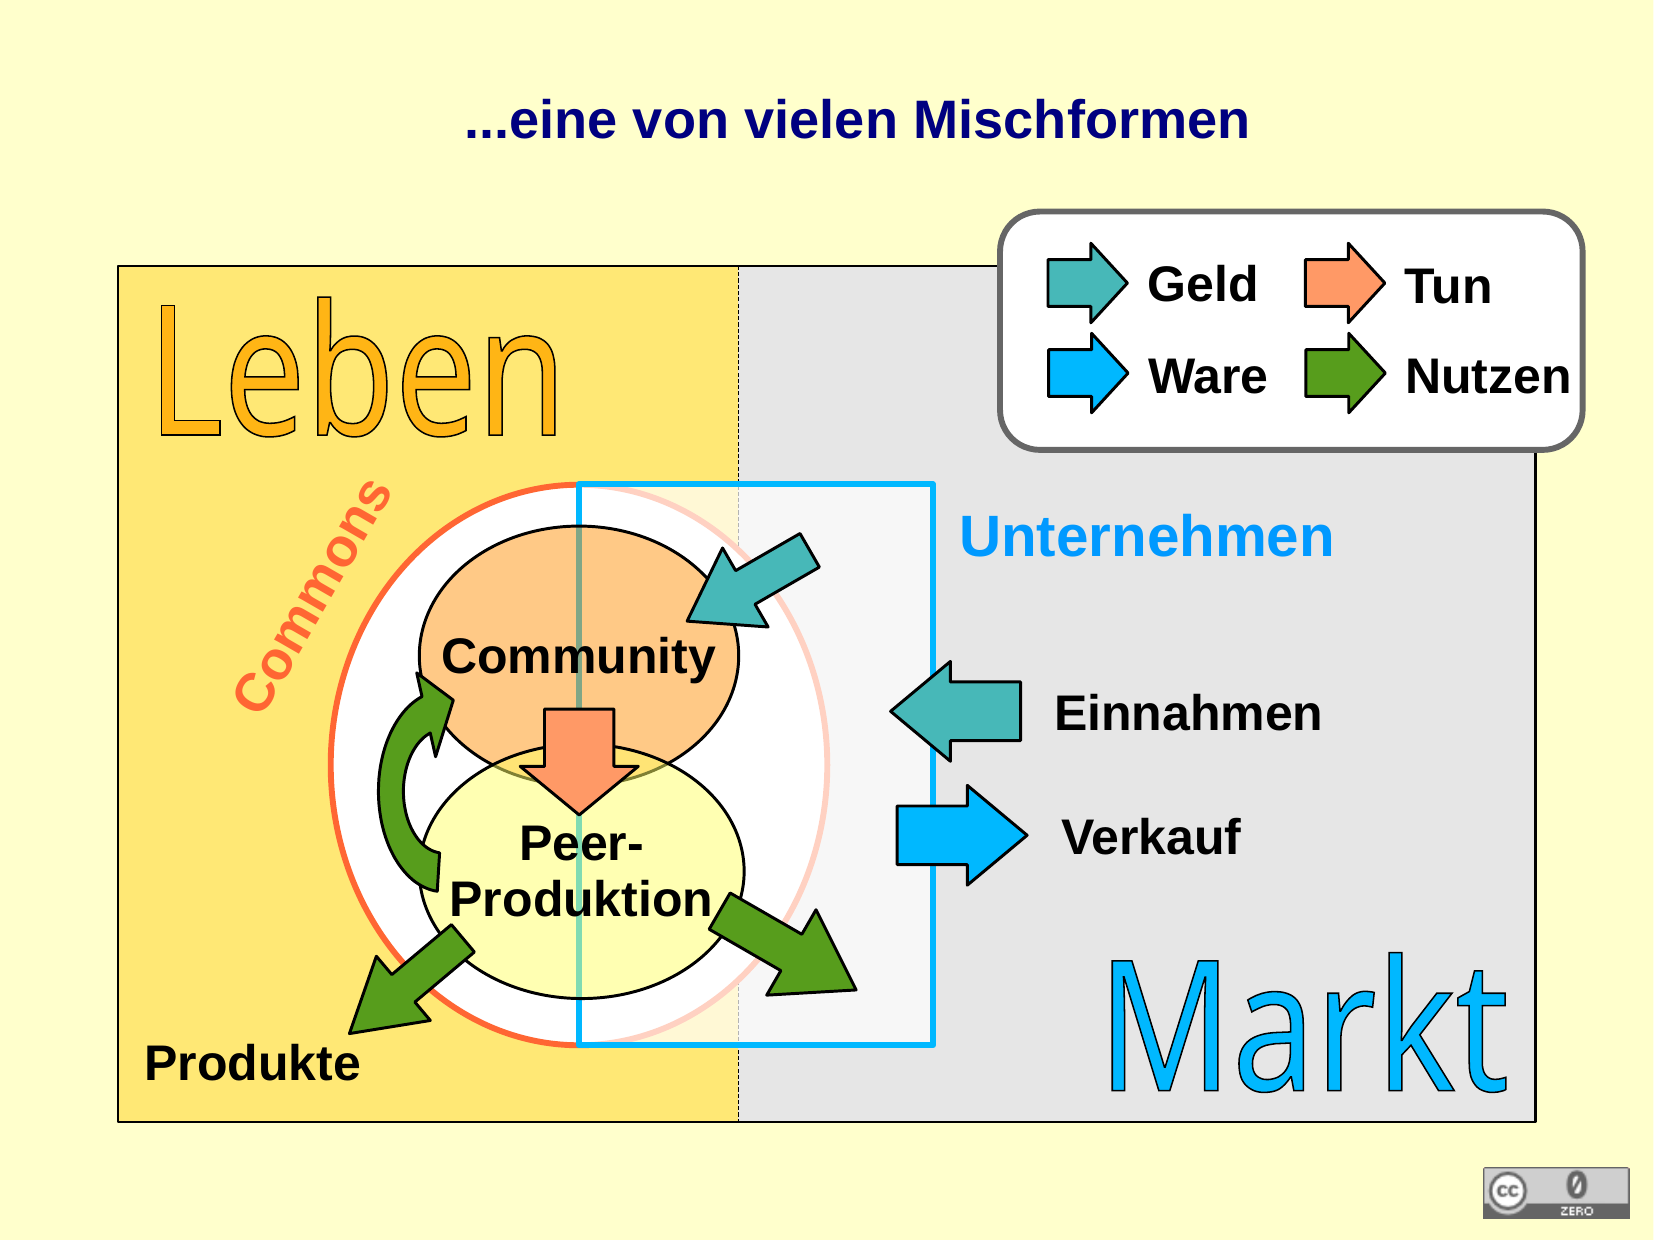

# ...eine von vielen Mischformen
Geld
Tun
Ware
Nutzen
Leben
Unternehmen
Community
Commons
Einnahmen
Peer-
Produktion
Verkauf
Markt
Produkte